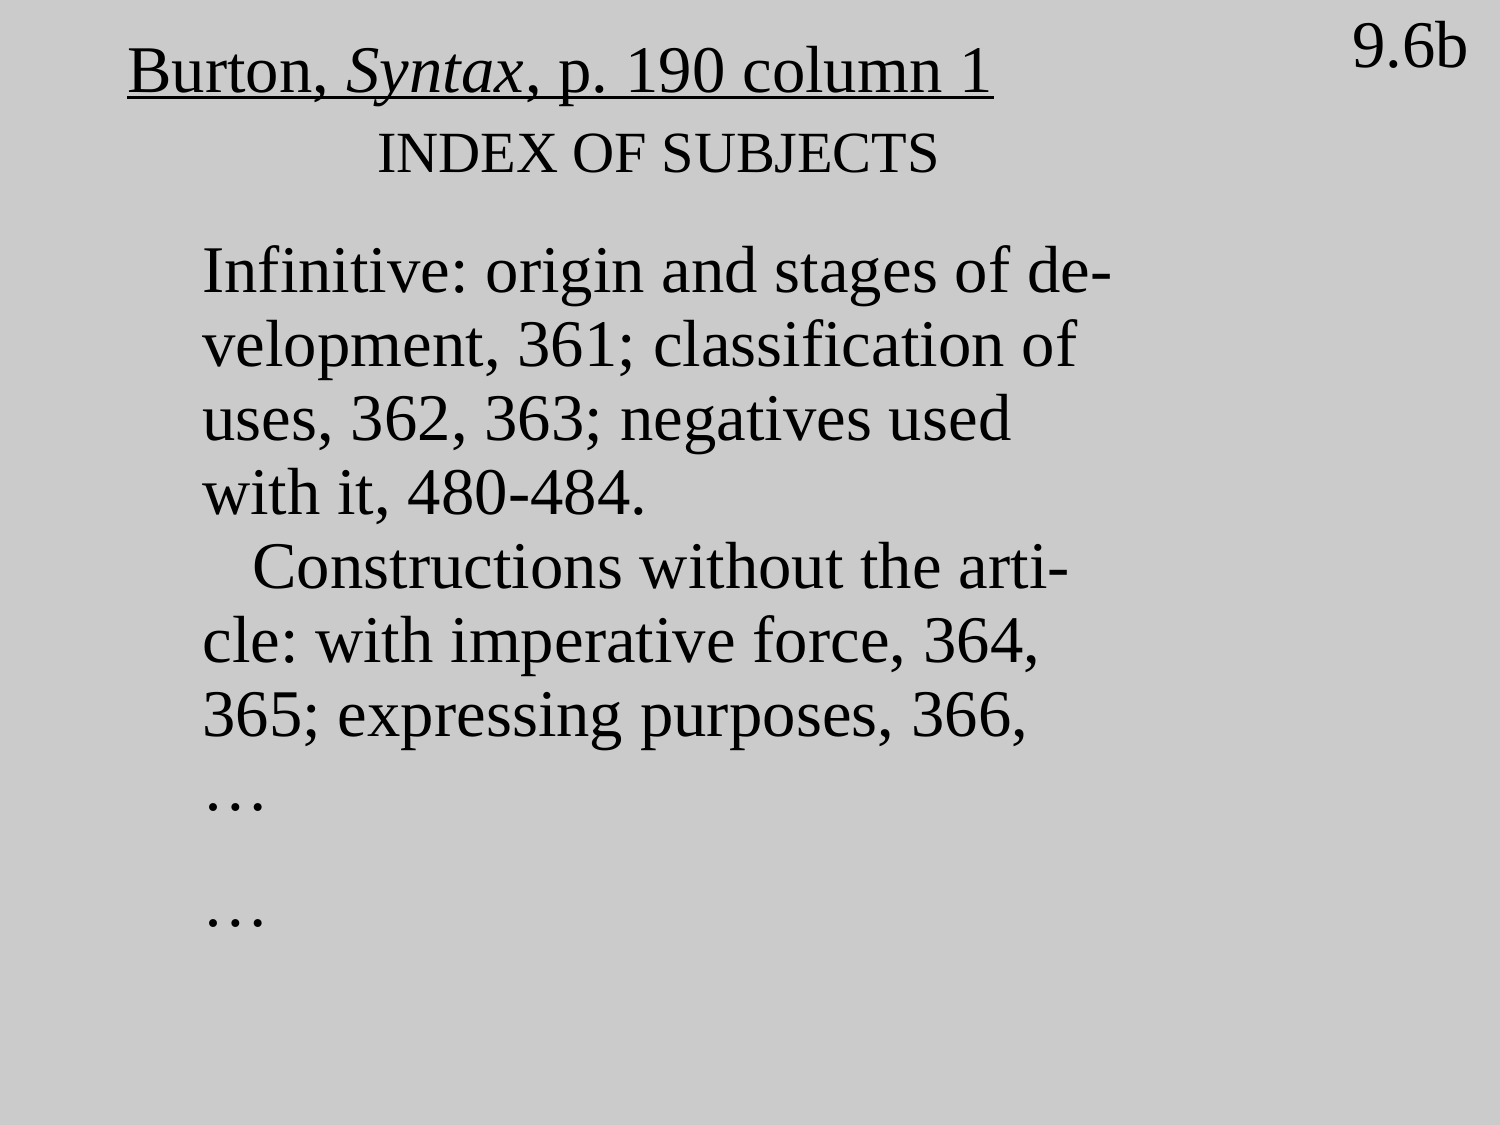

9.6b
Burton, Syntax, p. 190 column 1
INDEX OF SUBJECTS
Infinitive: origin and stages of de-
velopment, 361; classification of
uses, 362, 363; negatives used
with it, 480-484.
 Constructions without the arti-
cle: with imperative force, 364,
365; expressing purposes, 366,
…
…